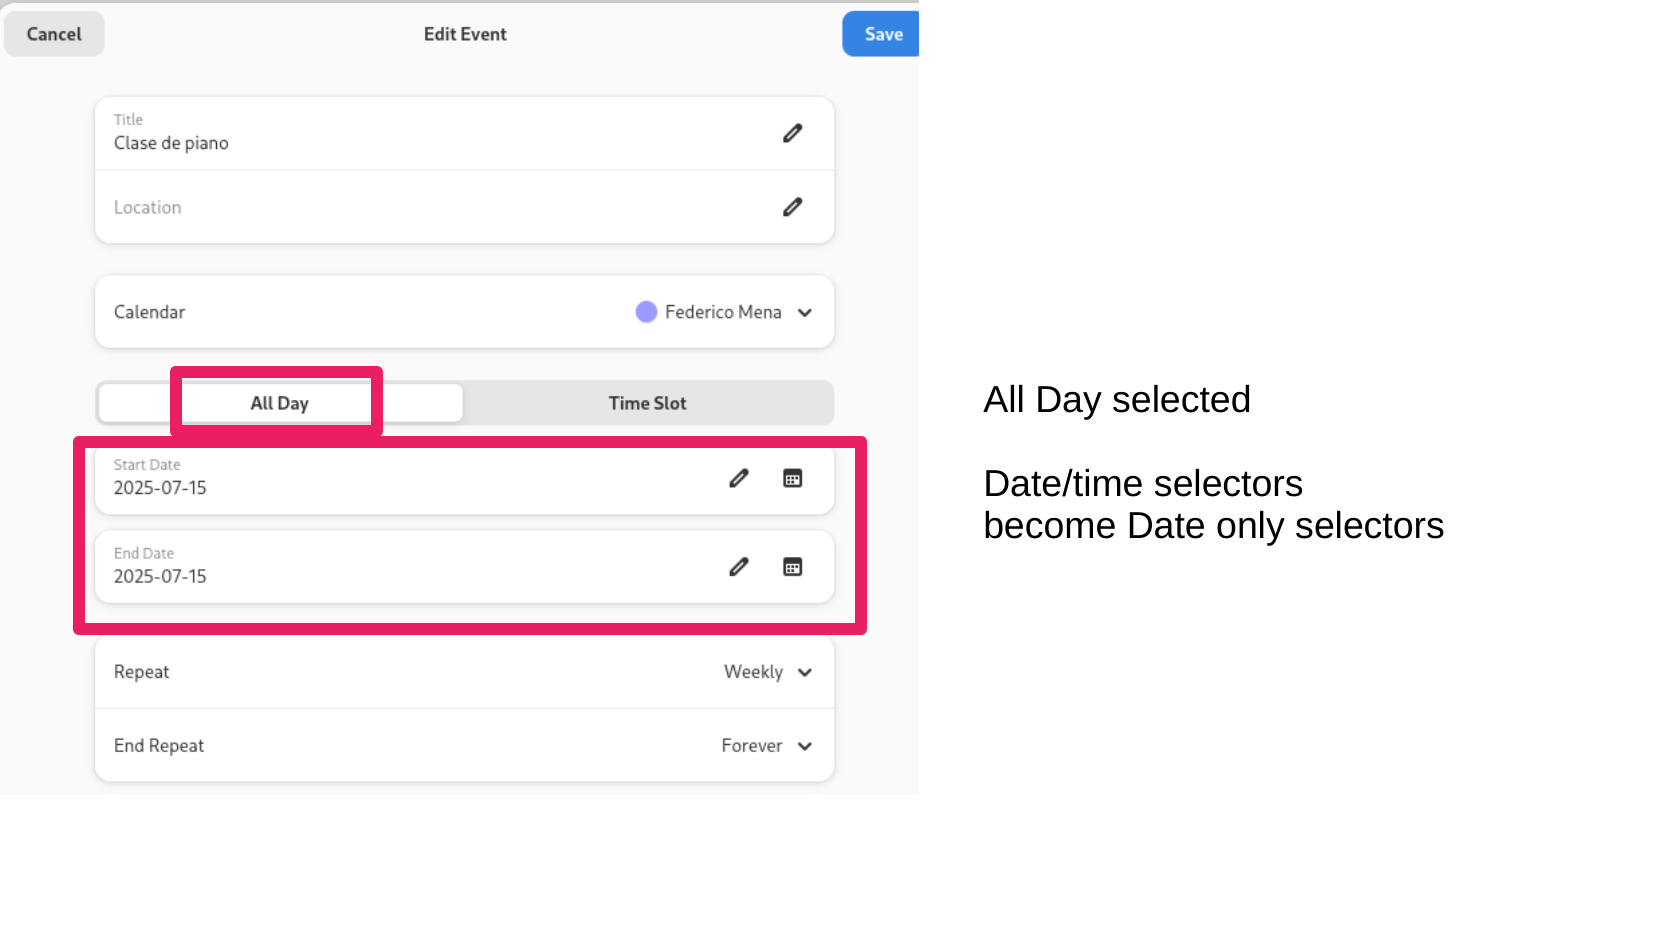

All Day selected
Date/time selectors
become Date only selectors